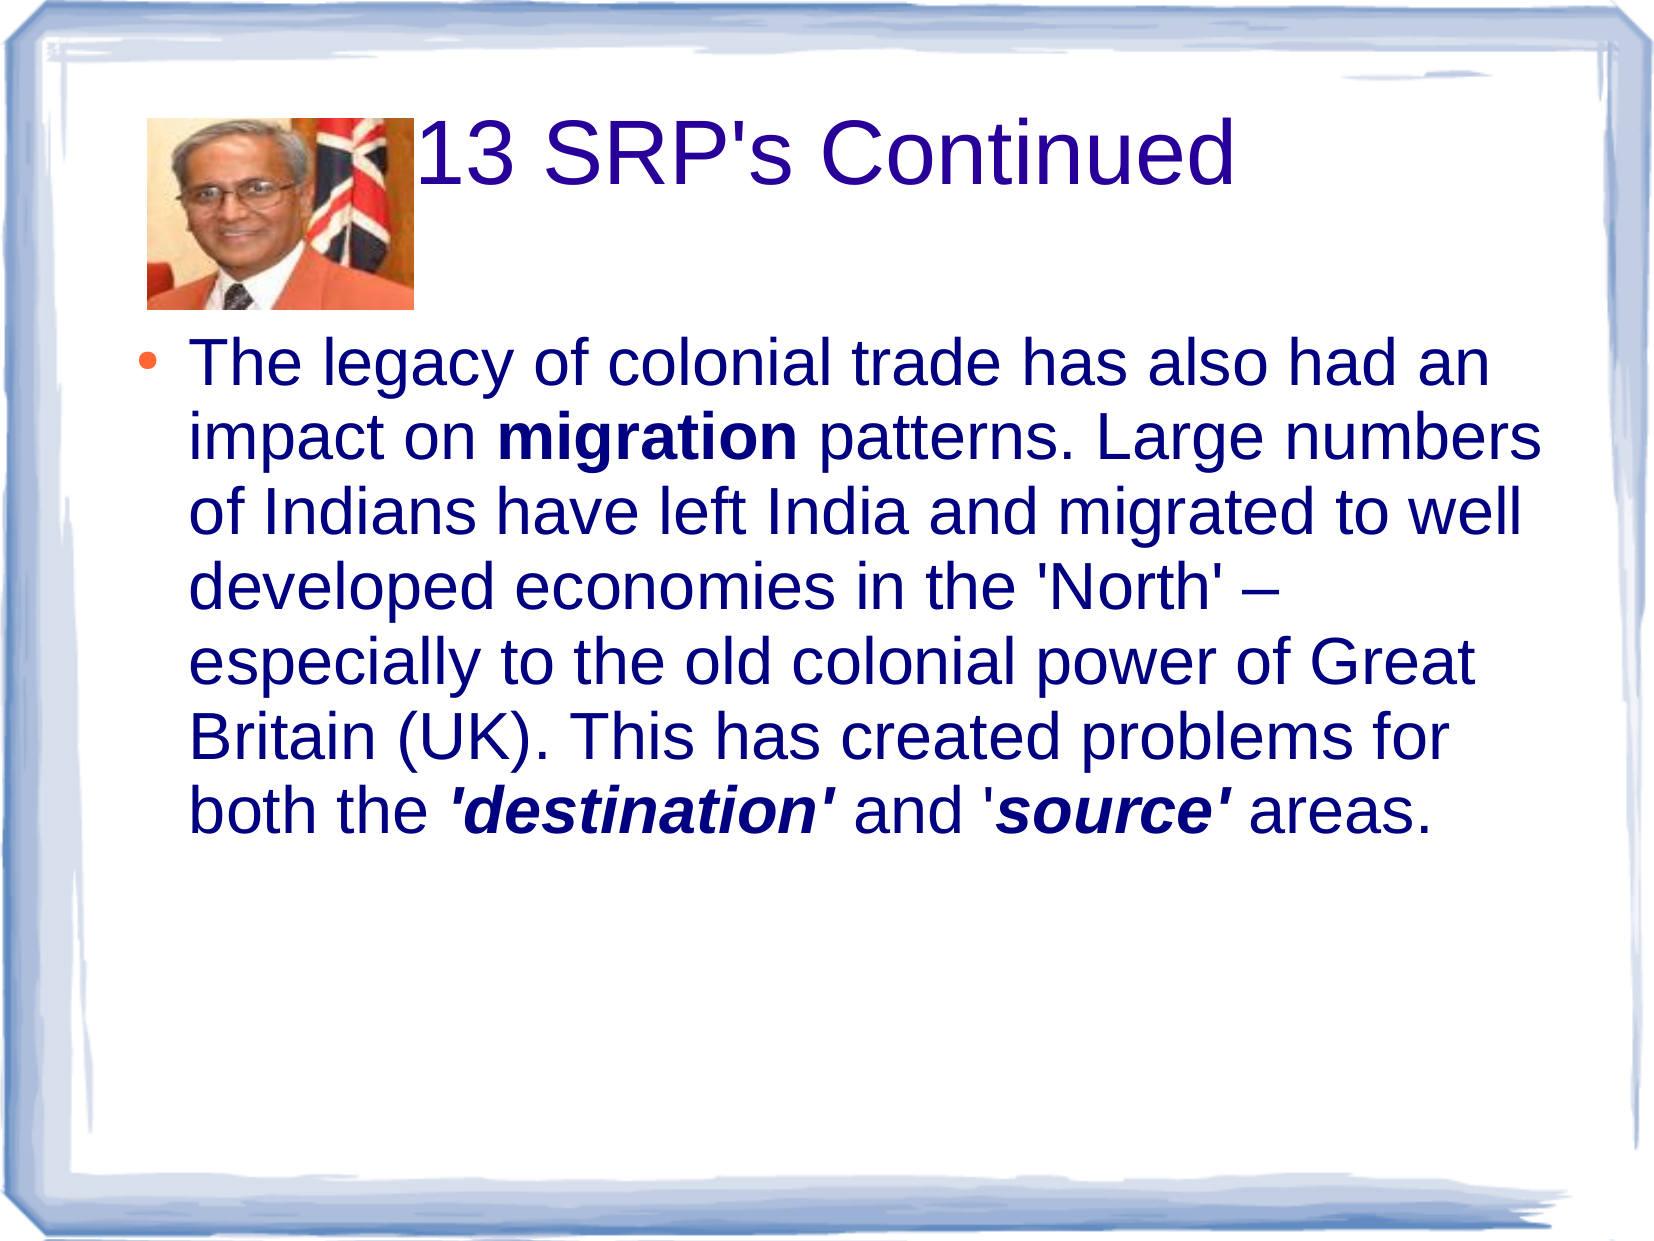

# 13 SRP's Continued
The legacy of colonial trade has also had an impact on migration patterns. Large numbers of Indians have left India and migrated to well developed economies in the 'North' – especially to the old colonial power of Great Britain (UK). This has created problems for both the 'destination' and 'source' areas.